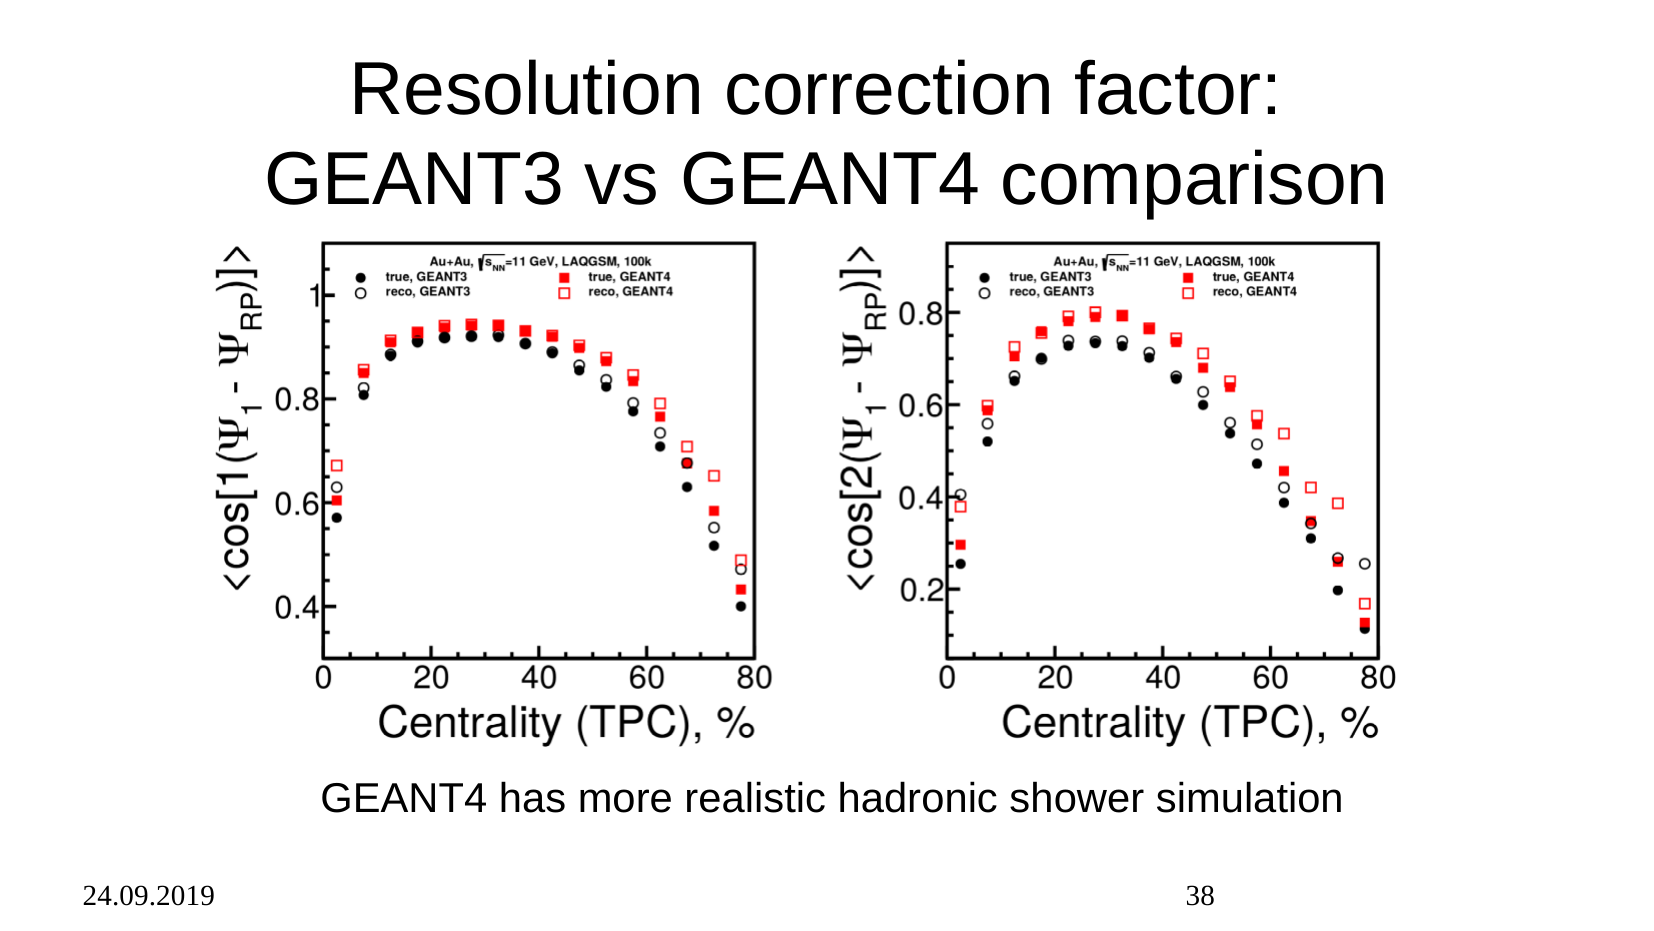

# Resolution correction factor: GEANT3 vs GEANT4 comparison
GEANT4 has more realistic hadronic shower simulation
24.09.2019